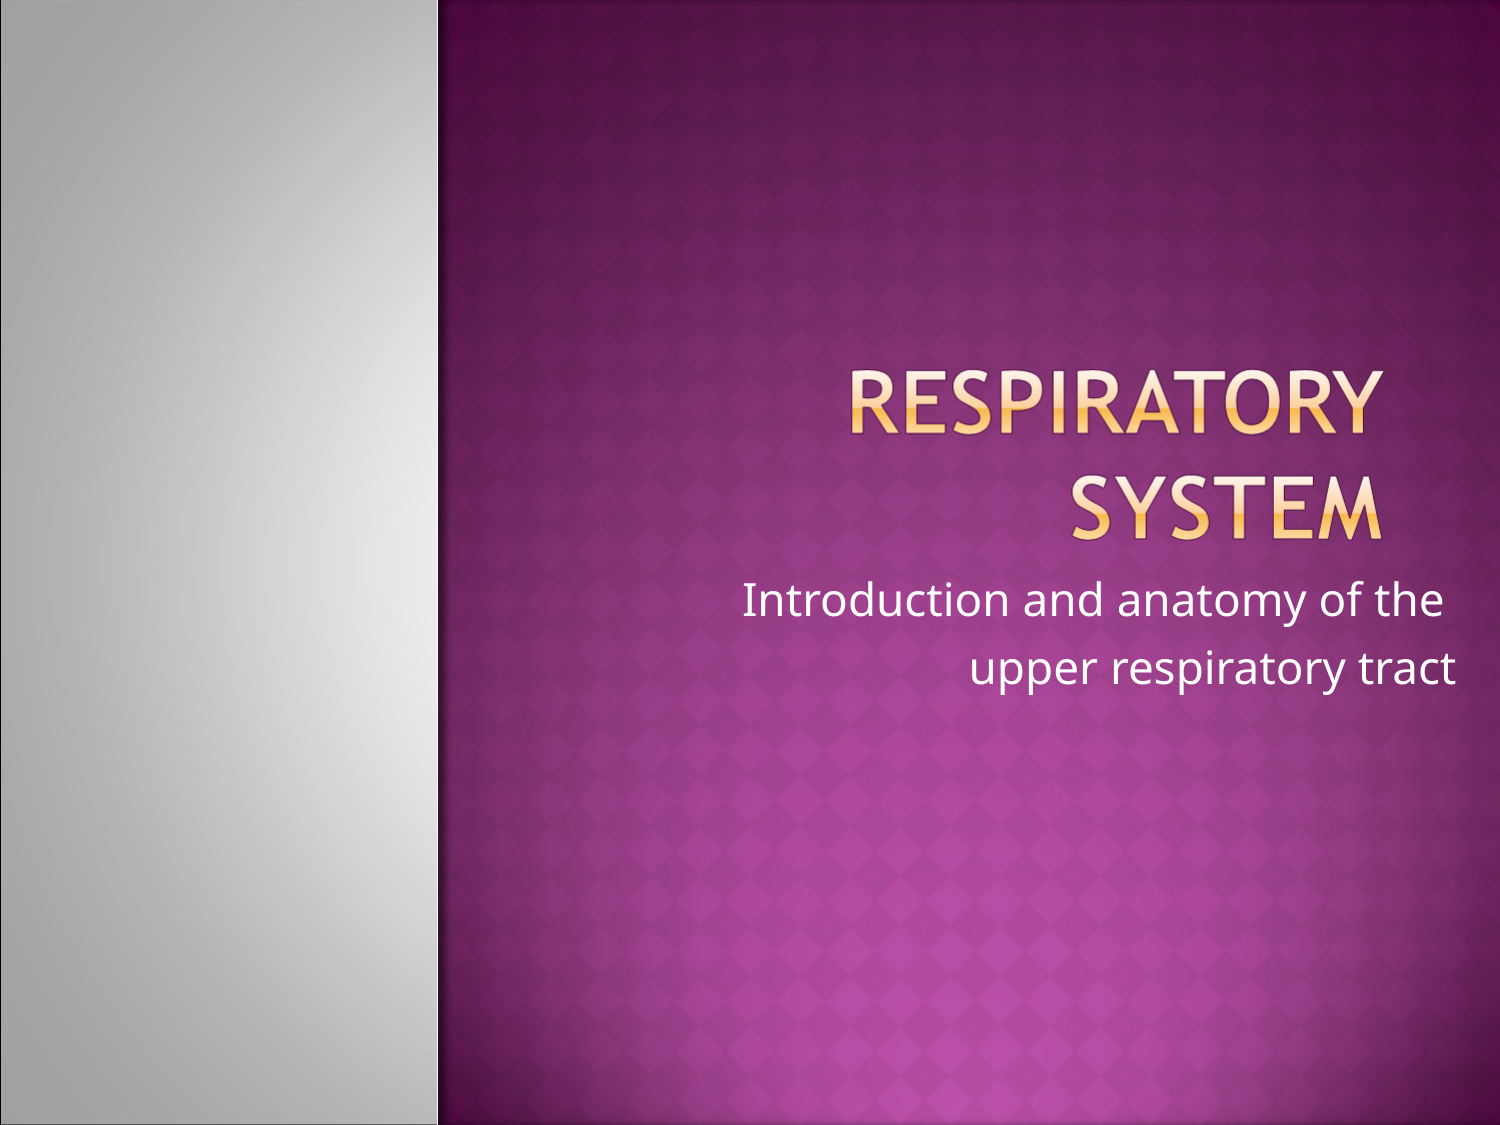

Introduction and anatomy of the
upper respiratory tract